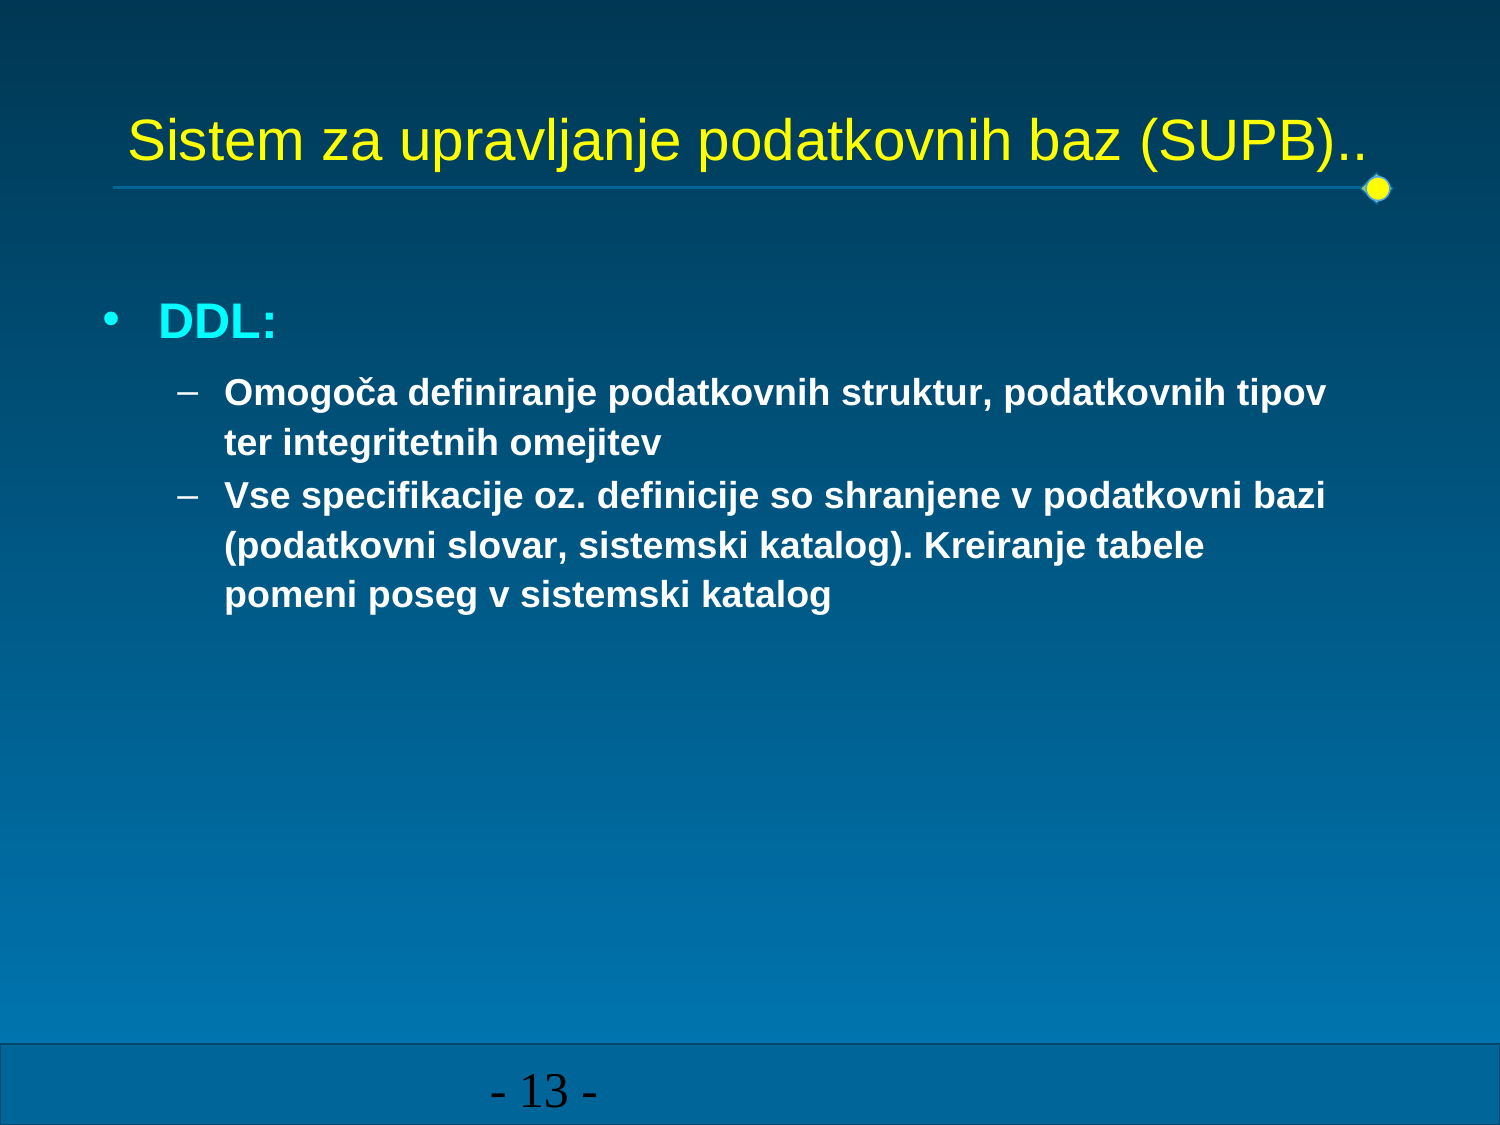

# Sistem za upravljanje podatkovnih baz (SUPB)..
DDL:
Omogoča definiranje podatkovnih struktur, podatkovnih tipov ter integritetnih omejitev
Vse specifikacije oz. definicije so shranjene v podatkovni bazi (podatkovni slovar, sistemski katalog). Kreiranje tabele pomeni poseg v sistemski katalog
(c) Pearson Education 2005